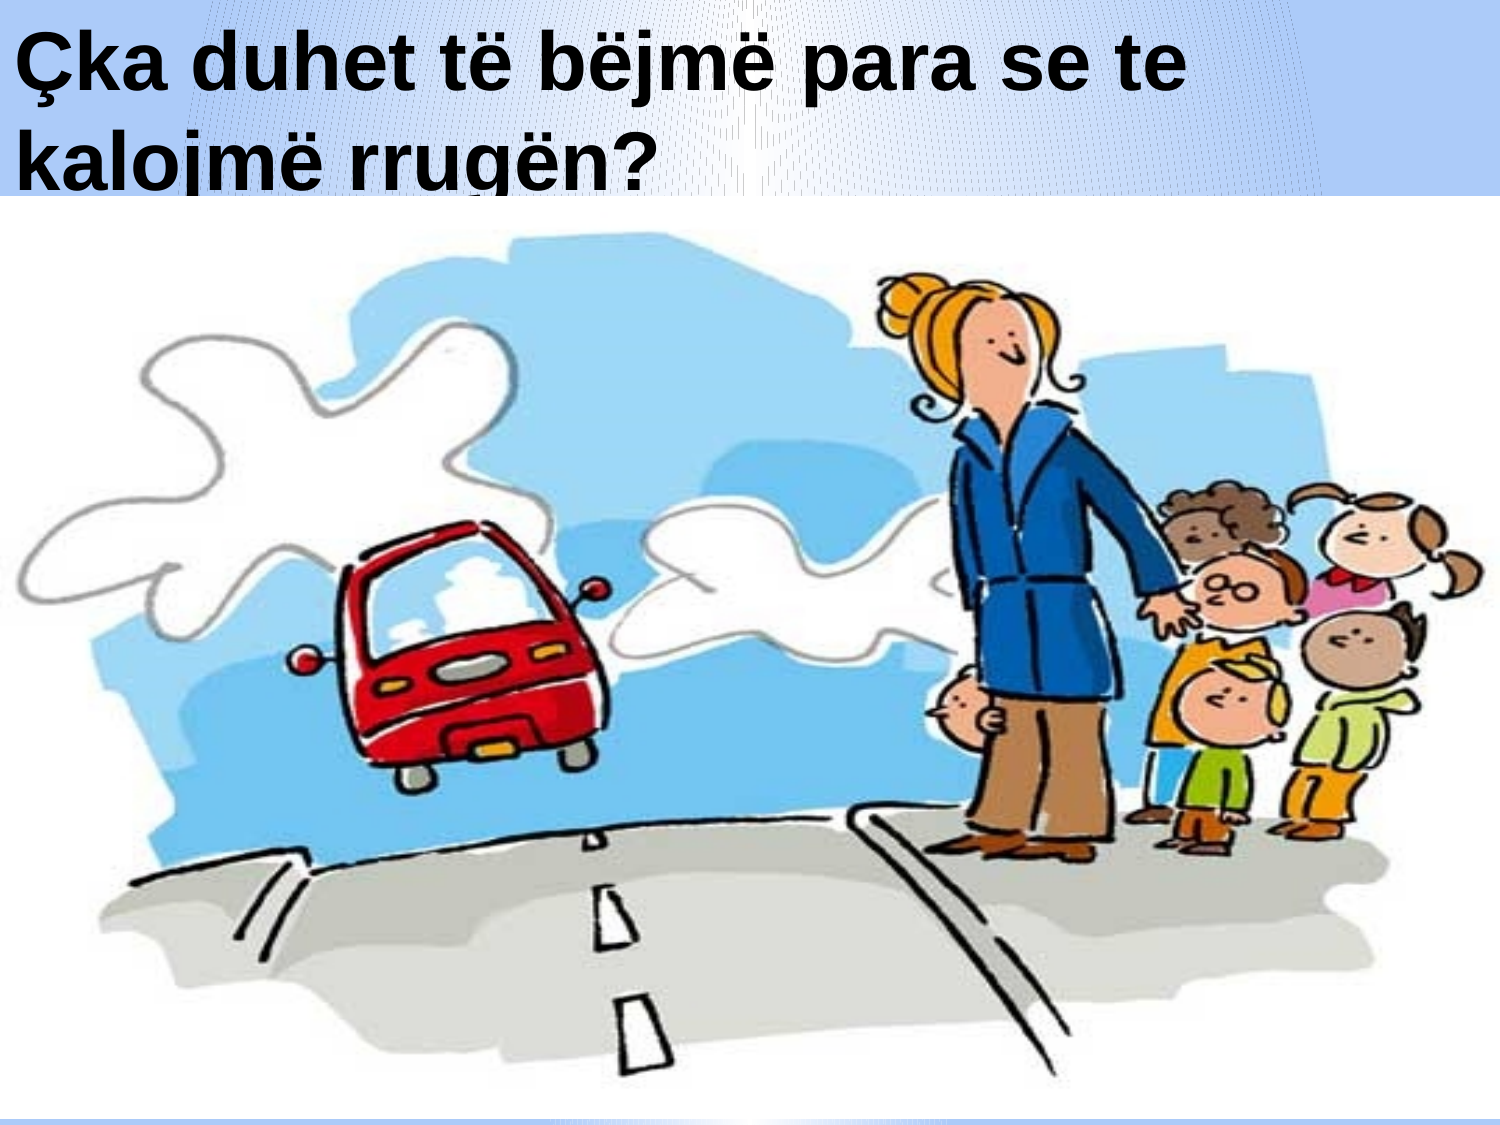

Çka duhet të bëjmë para se te kalojmë rrugën?